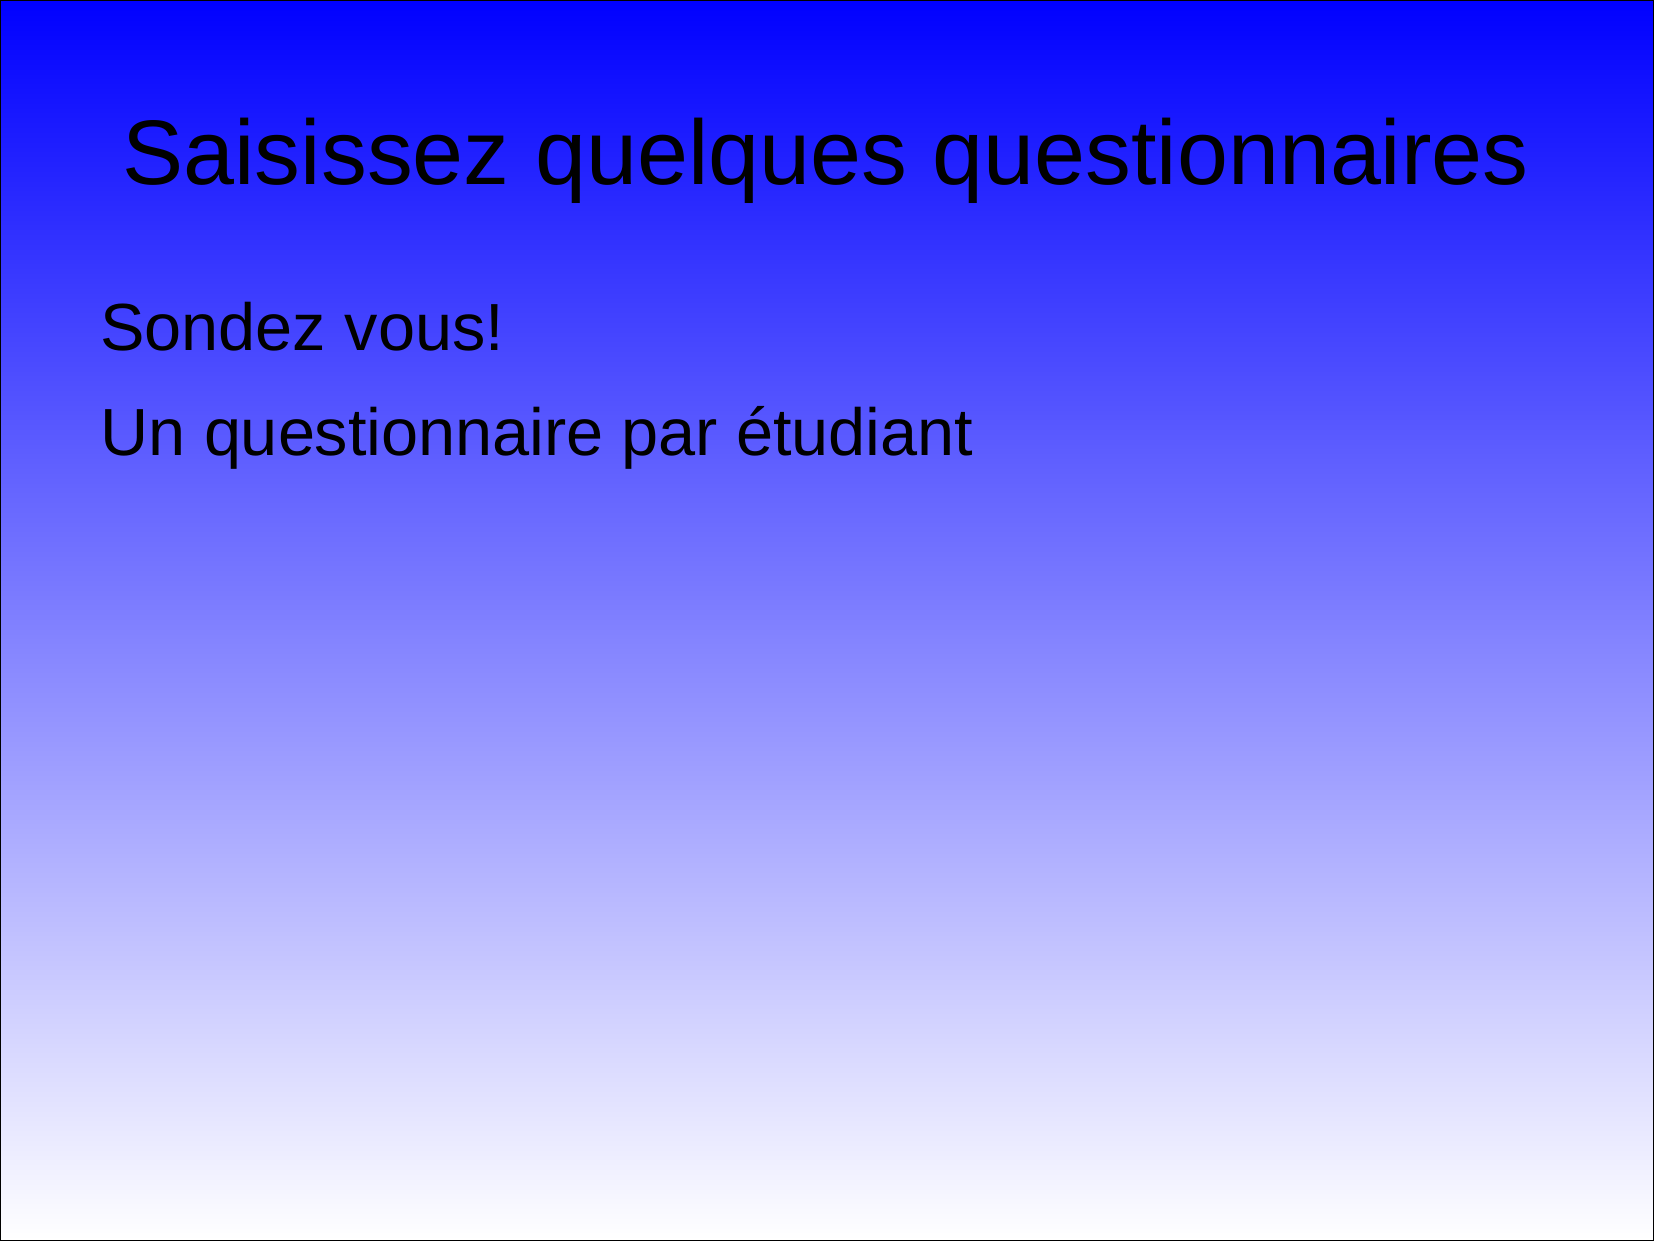

# Saisissez quelques questionnaires
Sondez vous!
Un questionnaire par étudiant